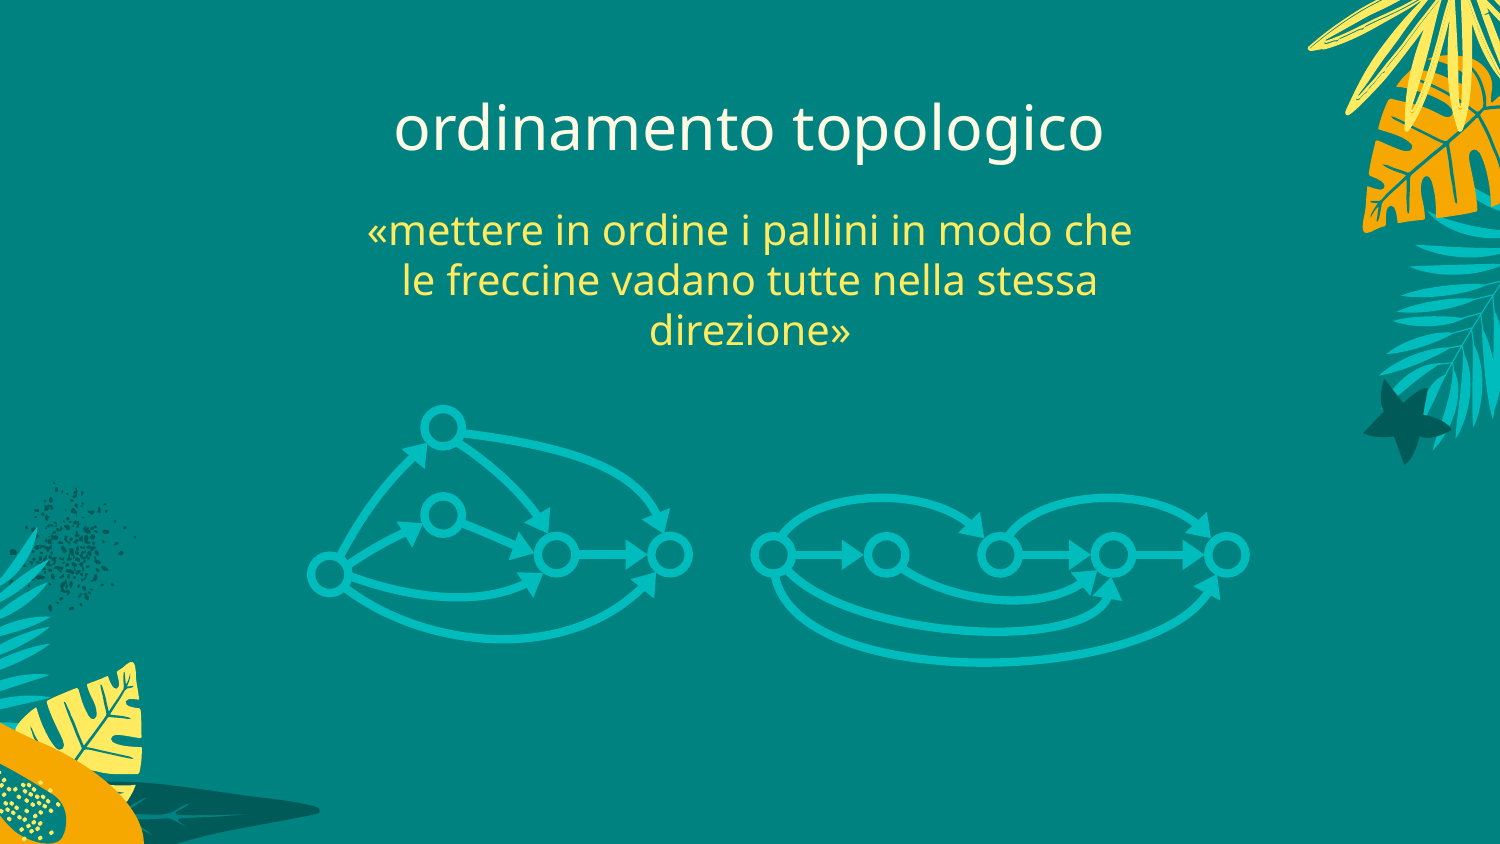

# ordinamento topologico
«mettere in ordine i pallini in modo che le freccine vadano tutte nella stessa direzione»